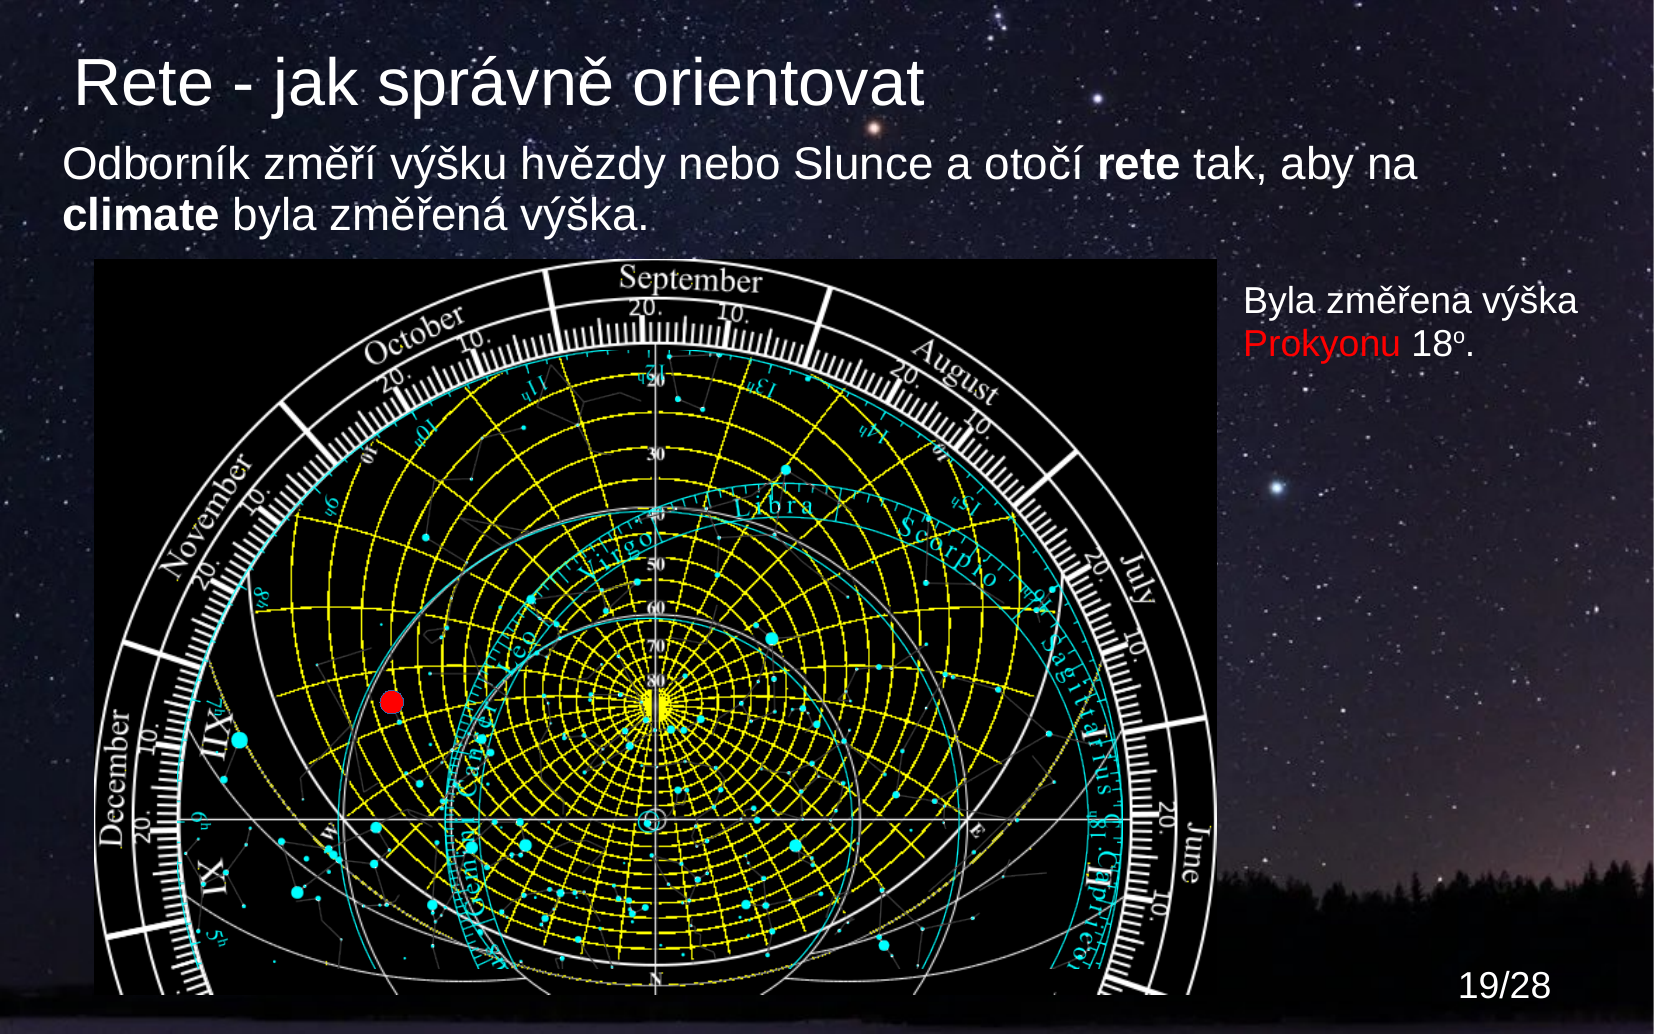

Rete - jak správně orientovat
Odborník změří výšku hvězdy nebo Slunce a otočí rete tak, aby na climate byla změřená výška.
Byla změřena výška Prokyonu 18o.